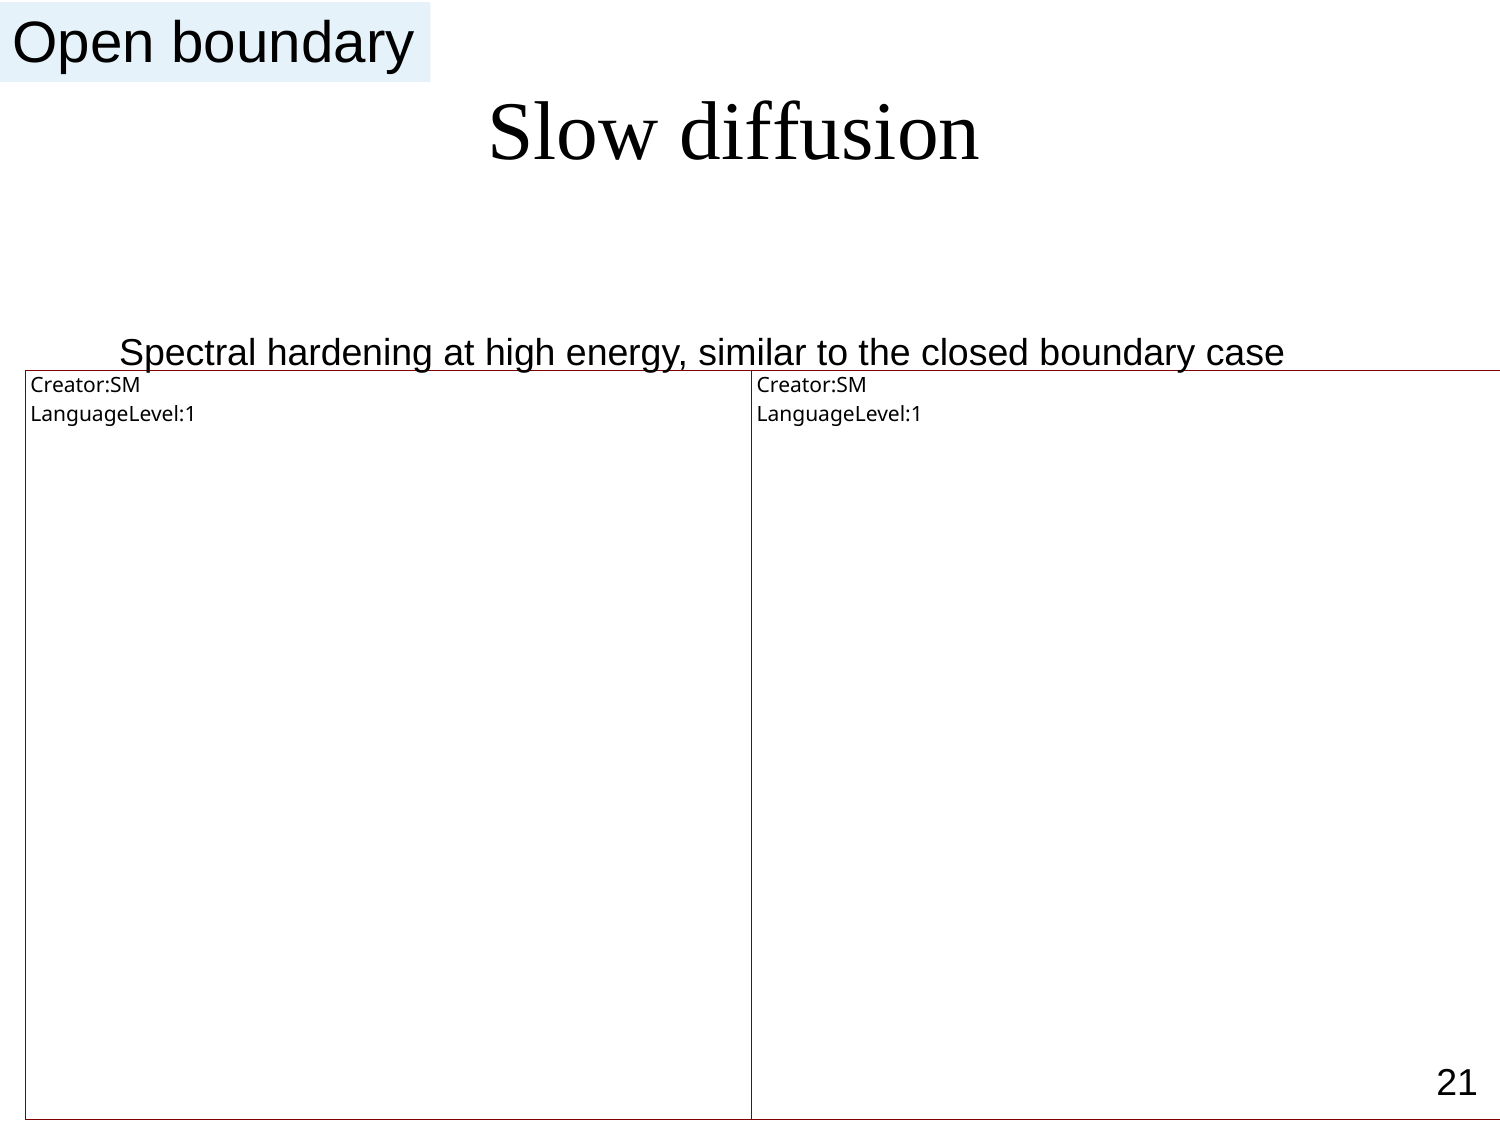

Open boundary
# Slow diffusion
Spectral hardening at high energy, similar to the closed boundary case